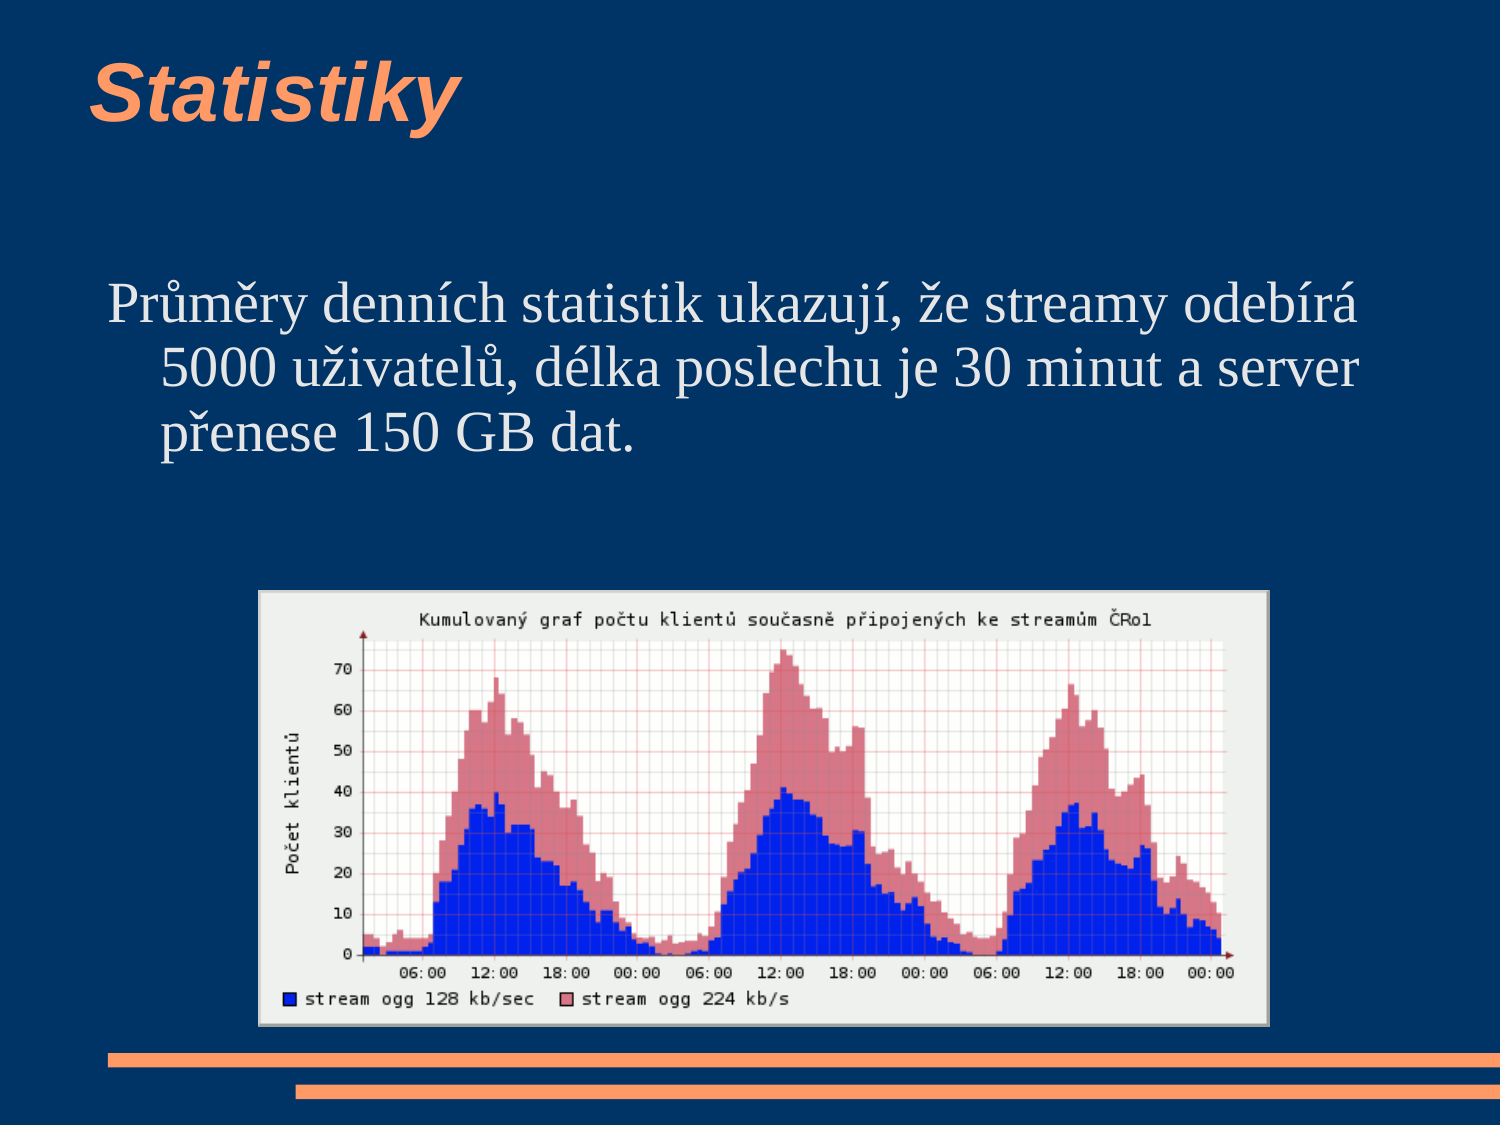

# Statistiky
Průměry denních statistik ukazují, že streamy odebírá 5000 uživatelů, délka poslechu je 30 minut a server přenese 150 GB dat.